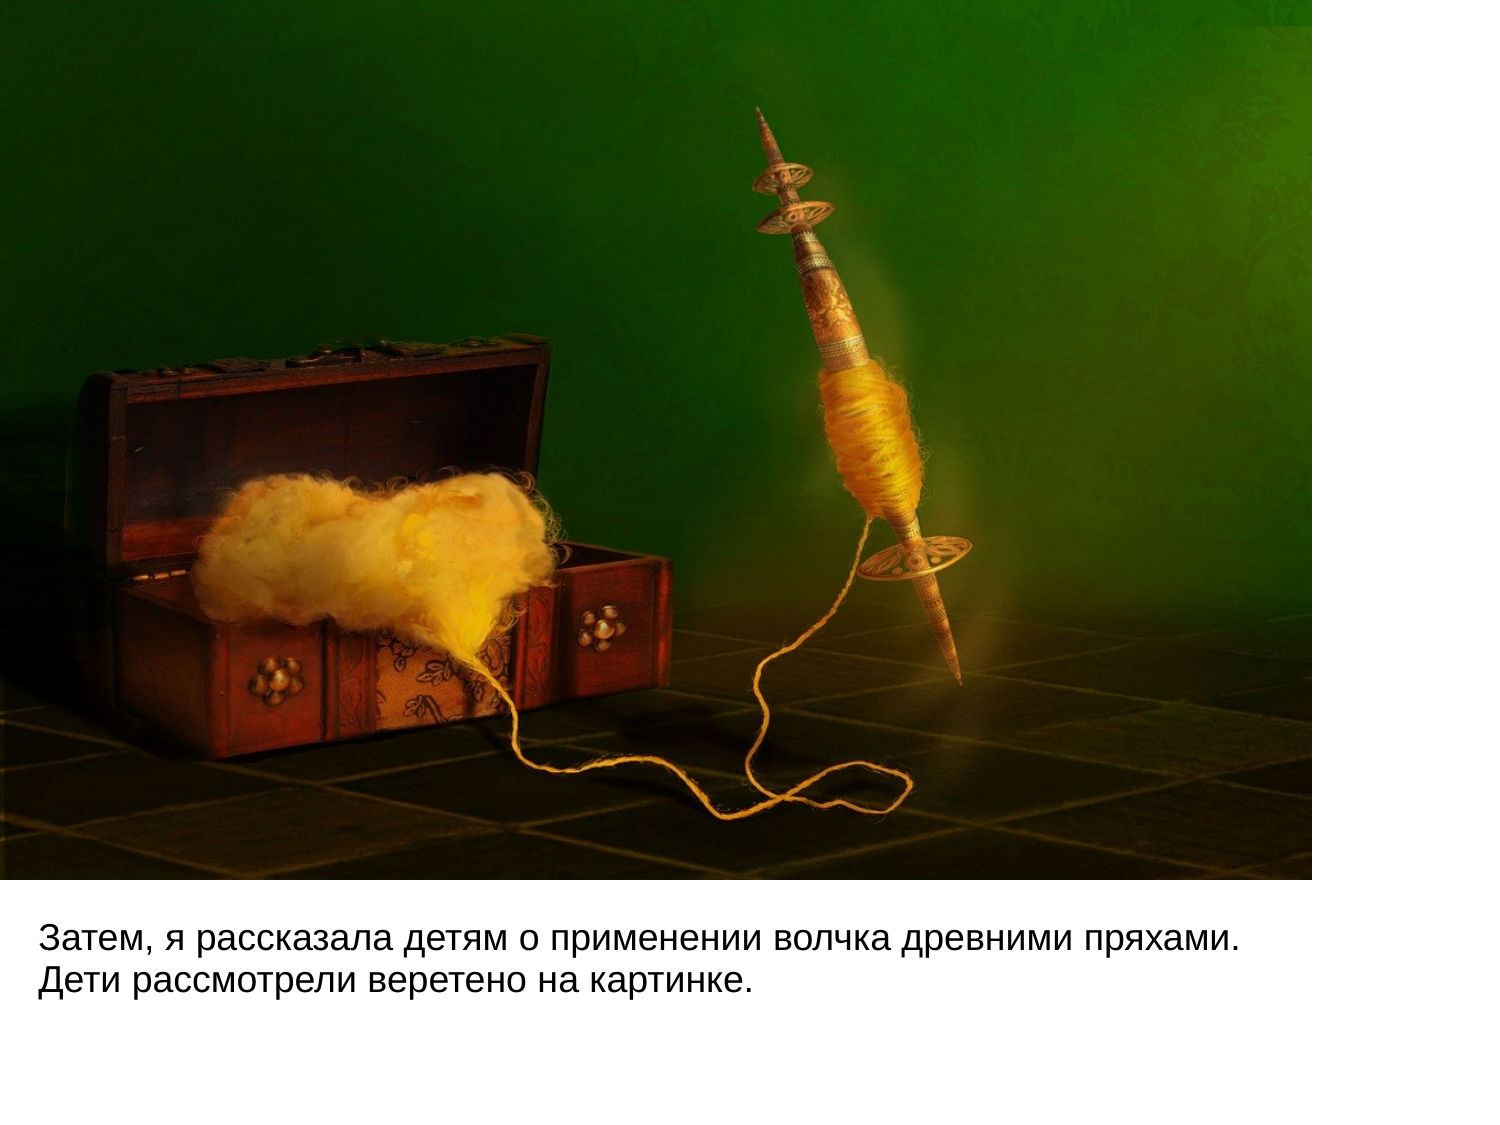

Затем, я рассказала детям о применении волчка древними пряхами.
Дети рассмотрели веретено на картинке.